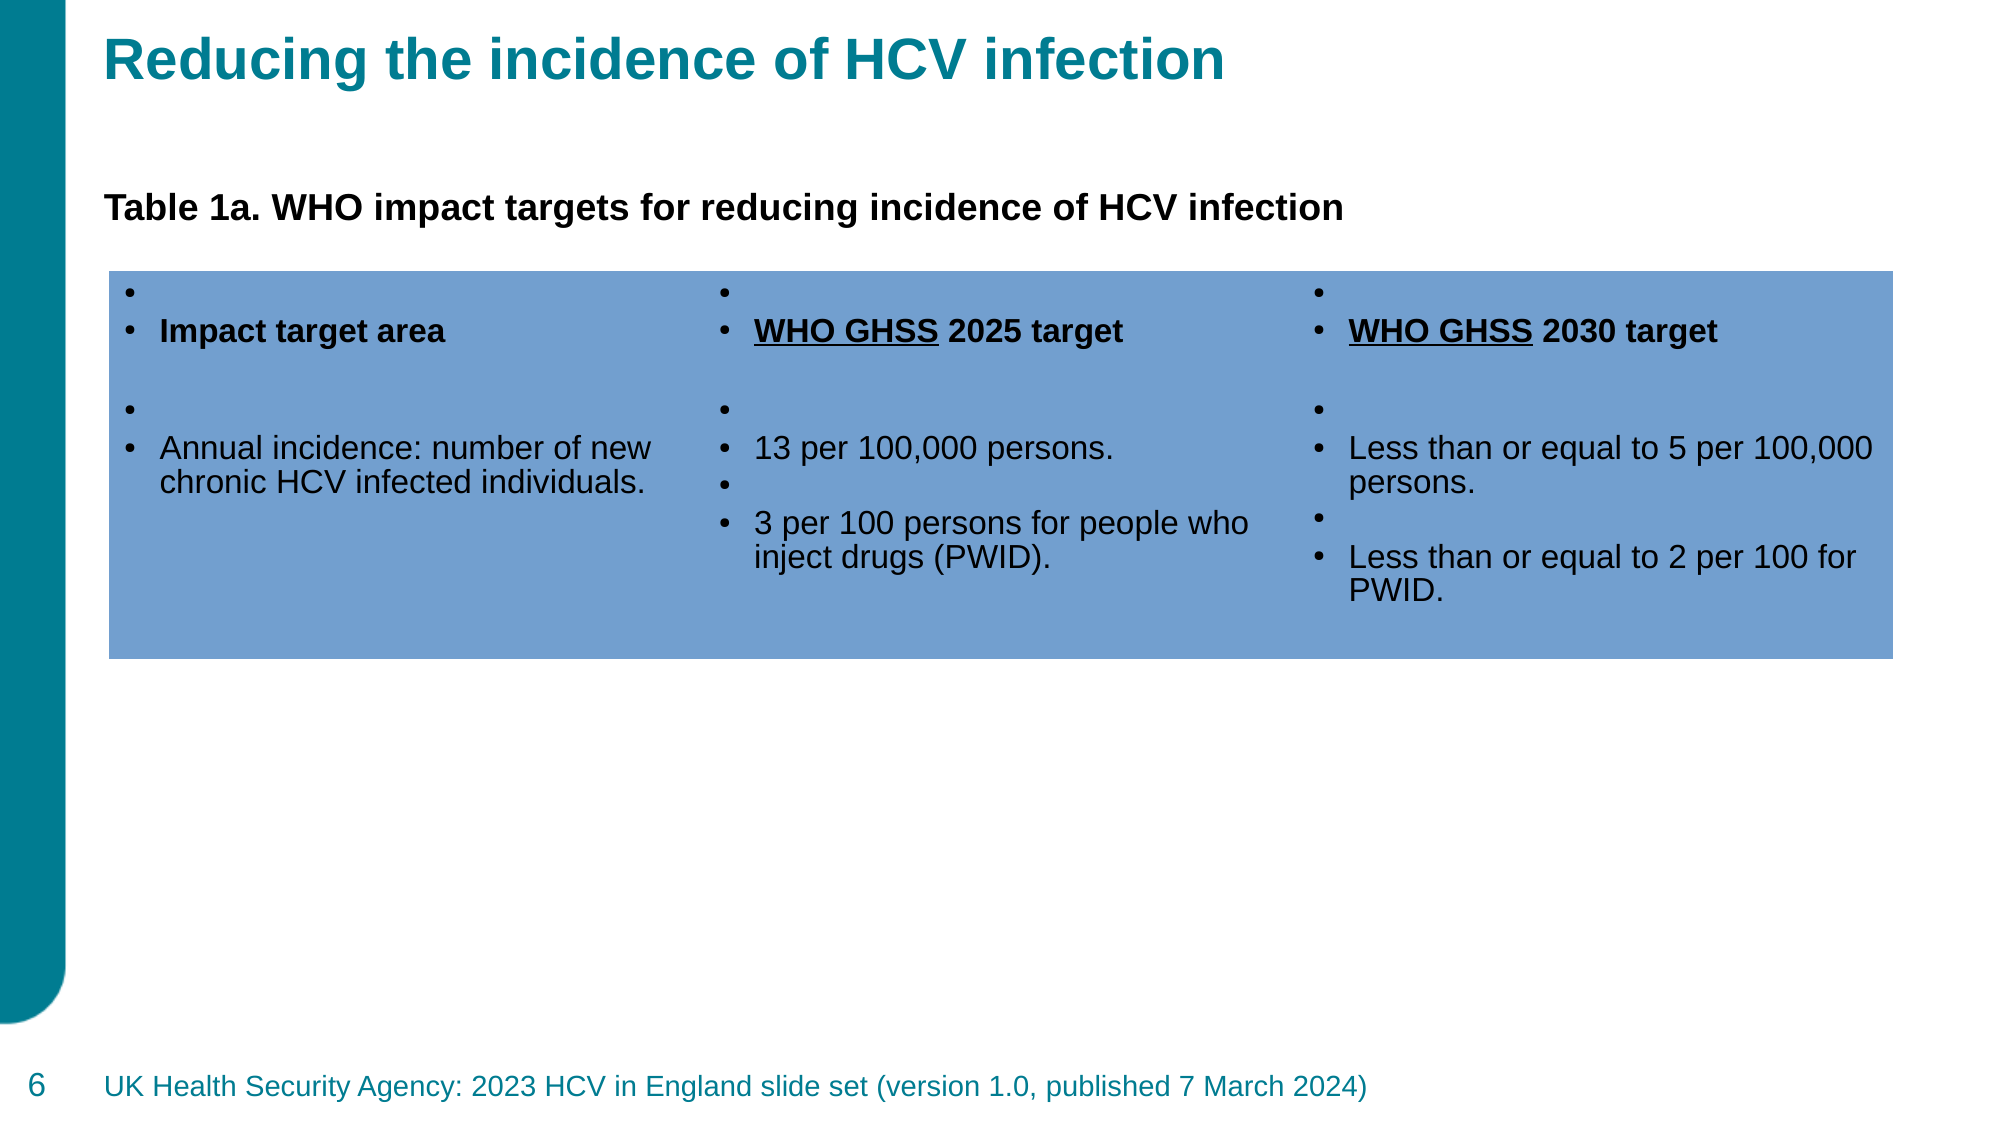

# Reducing the incidence of HCV infection
Table 1a. WHO impact targets for reducing incidence of HCV infection
| Impact target area | WHO GHSS 2025 target | WHO GHSS 2030 target |
| --- | --- | --- |
| Annual incidence: number of new chronic HCV infected individuals. | 13 per 100,000 persons.   3 per 100 persons for people who inject drugs (PWID). | Less than or equal to 5 per 100,000 persons. Less than or equal to 2 per 100 for PWID. |
UK Health Security Agency: 2023 HCV in England slide set (version 1.0, published 7 March 2024)
5